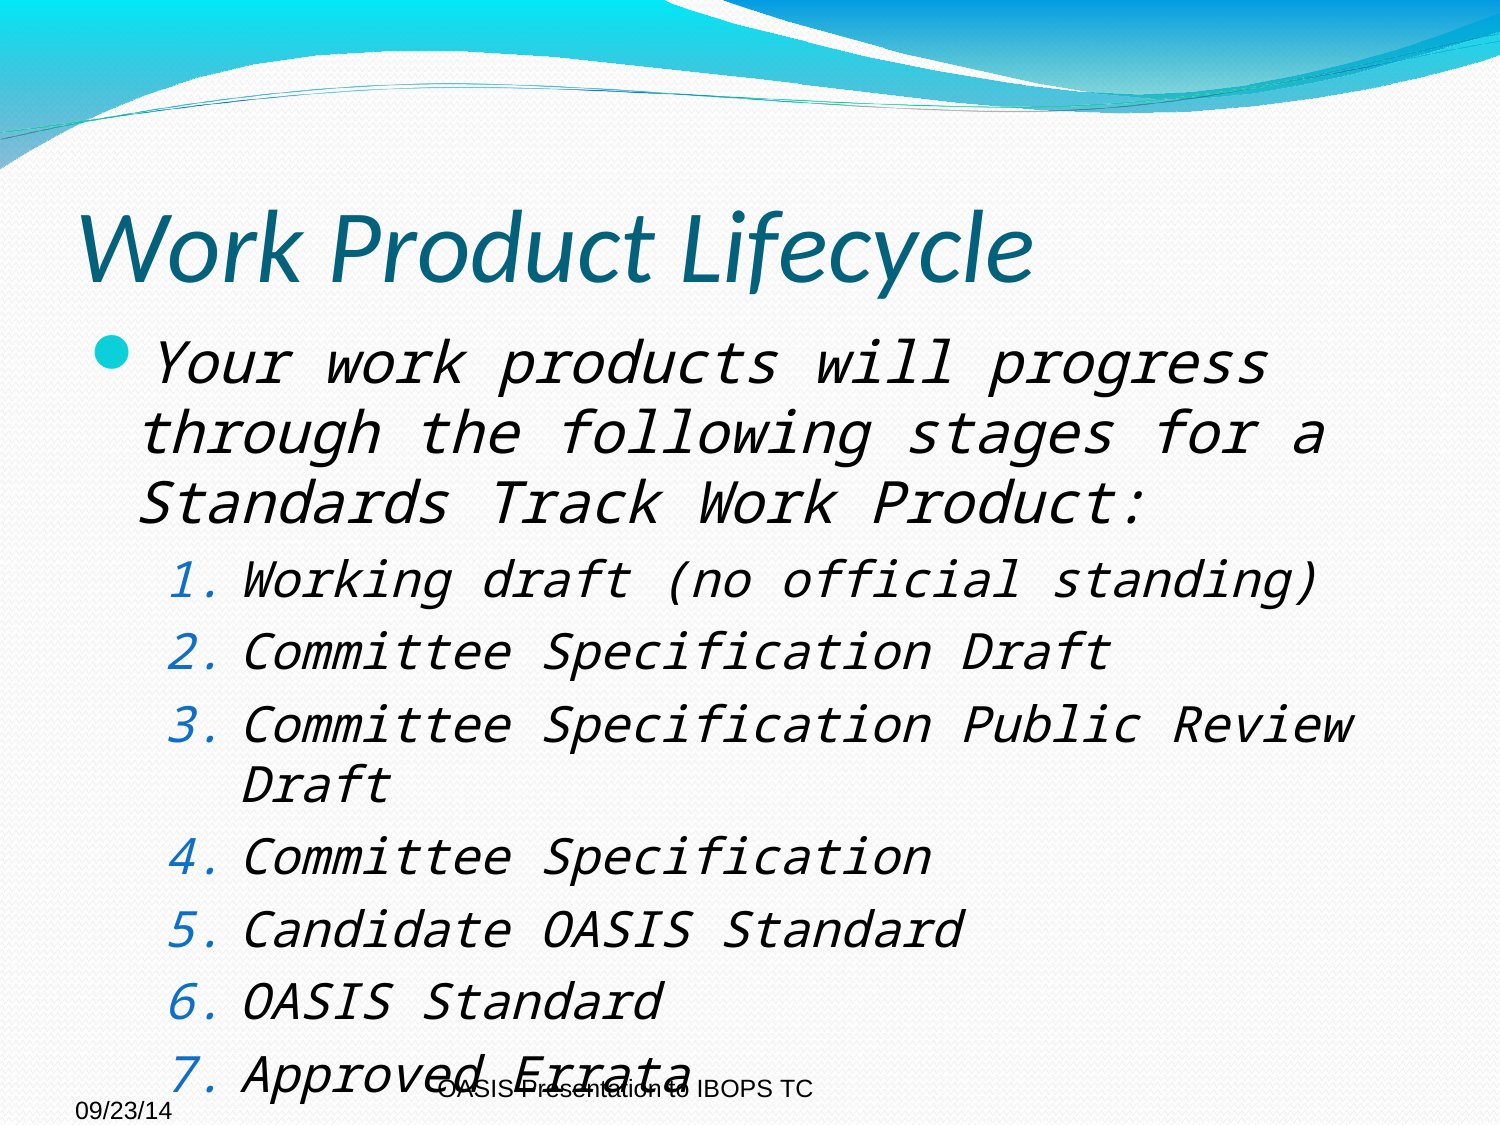

Work Product Lifecycle
Your work products will progress through the following stages for a Standards Track Work Product:
Working draft (no official standing)
Committee Specification Draft
Committee Specification Public Review Draft
Committee Specification
Candidate OASIS Standard
OASIS Standard
Approved Errata
OASIS Presentation to IBOPS TC
09/23/14